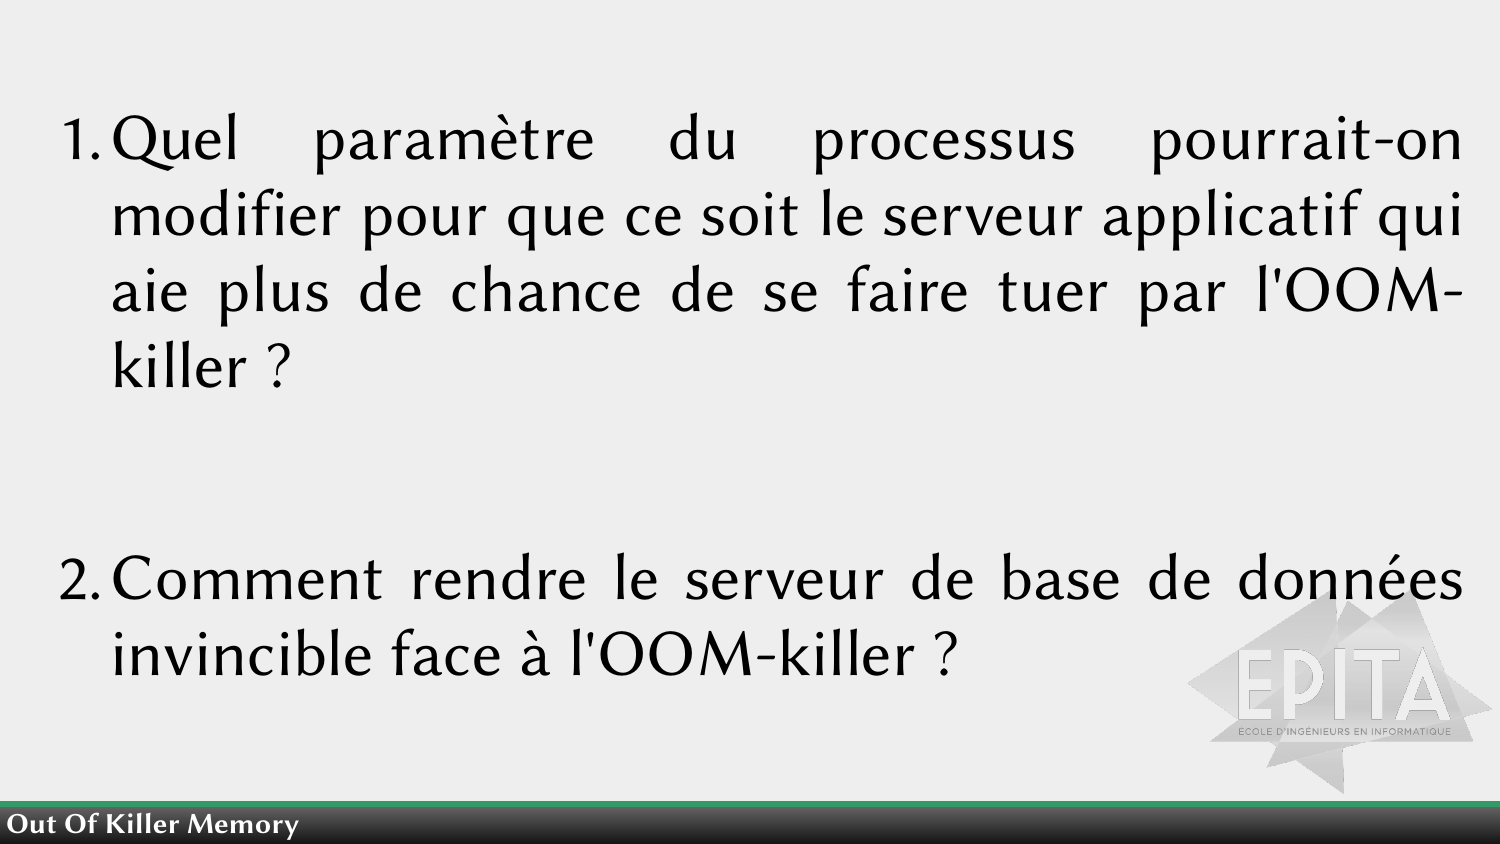

Quel paramètre du processus pourrait-on modifier pour que ce soit le serveur applicatif qui aie plus de chance de se faire tuer par l'OOM-killer ?
Comment rendre le serveur de base de données invincible face à l'OOM-killer ?
# Out Of Killer Memory